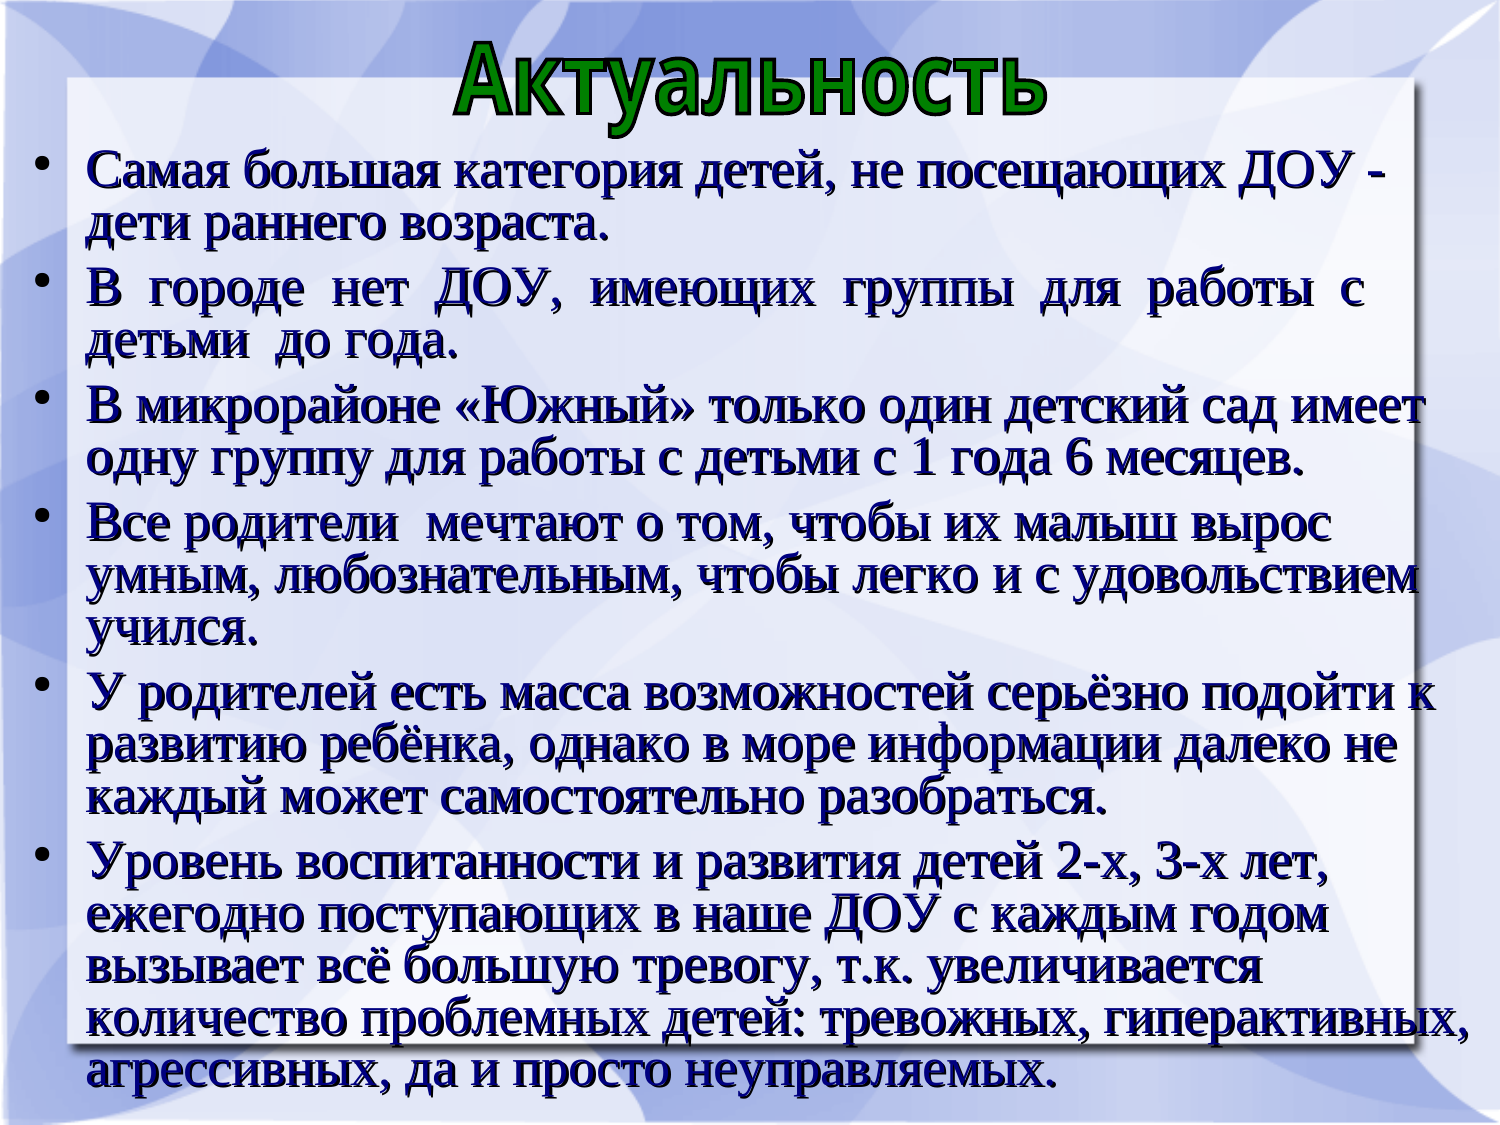

Актуальность
# Самая большая категория детей, не посещающих ДОУ - дети раннего возраста.
В городе нет ДОУ, имеющих группы для работы с детьми до года.
В микрорайоне «Южный» только один детский сад имеет одну группу для работы с детьми с 1 года 6 месяцев.
Все родители мечтают о том, чтобы их малыш вырос умным, любознательным, чтобы легко и с удовольствием учился.
У родителей есть масса возможностей серьёзно подойти к развитию ребёнка, однако в море информации далеко не каждый может самостоятельно разобраться.
Уровень воспитанности и развития детей 2-х, 3-х лет, ежегодно поступающих в наше ДОУ с каждым годом вызывает всё большую тревогу, т.к. увеличивается количество проблемных детей: тревожных, гиперактивных, агрессивных, да и просто неуправляемых.